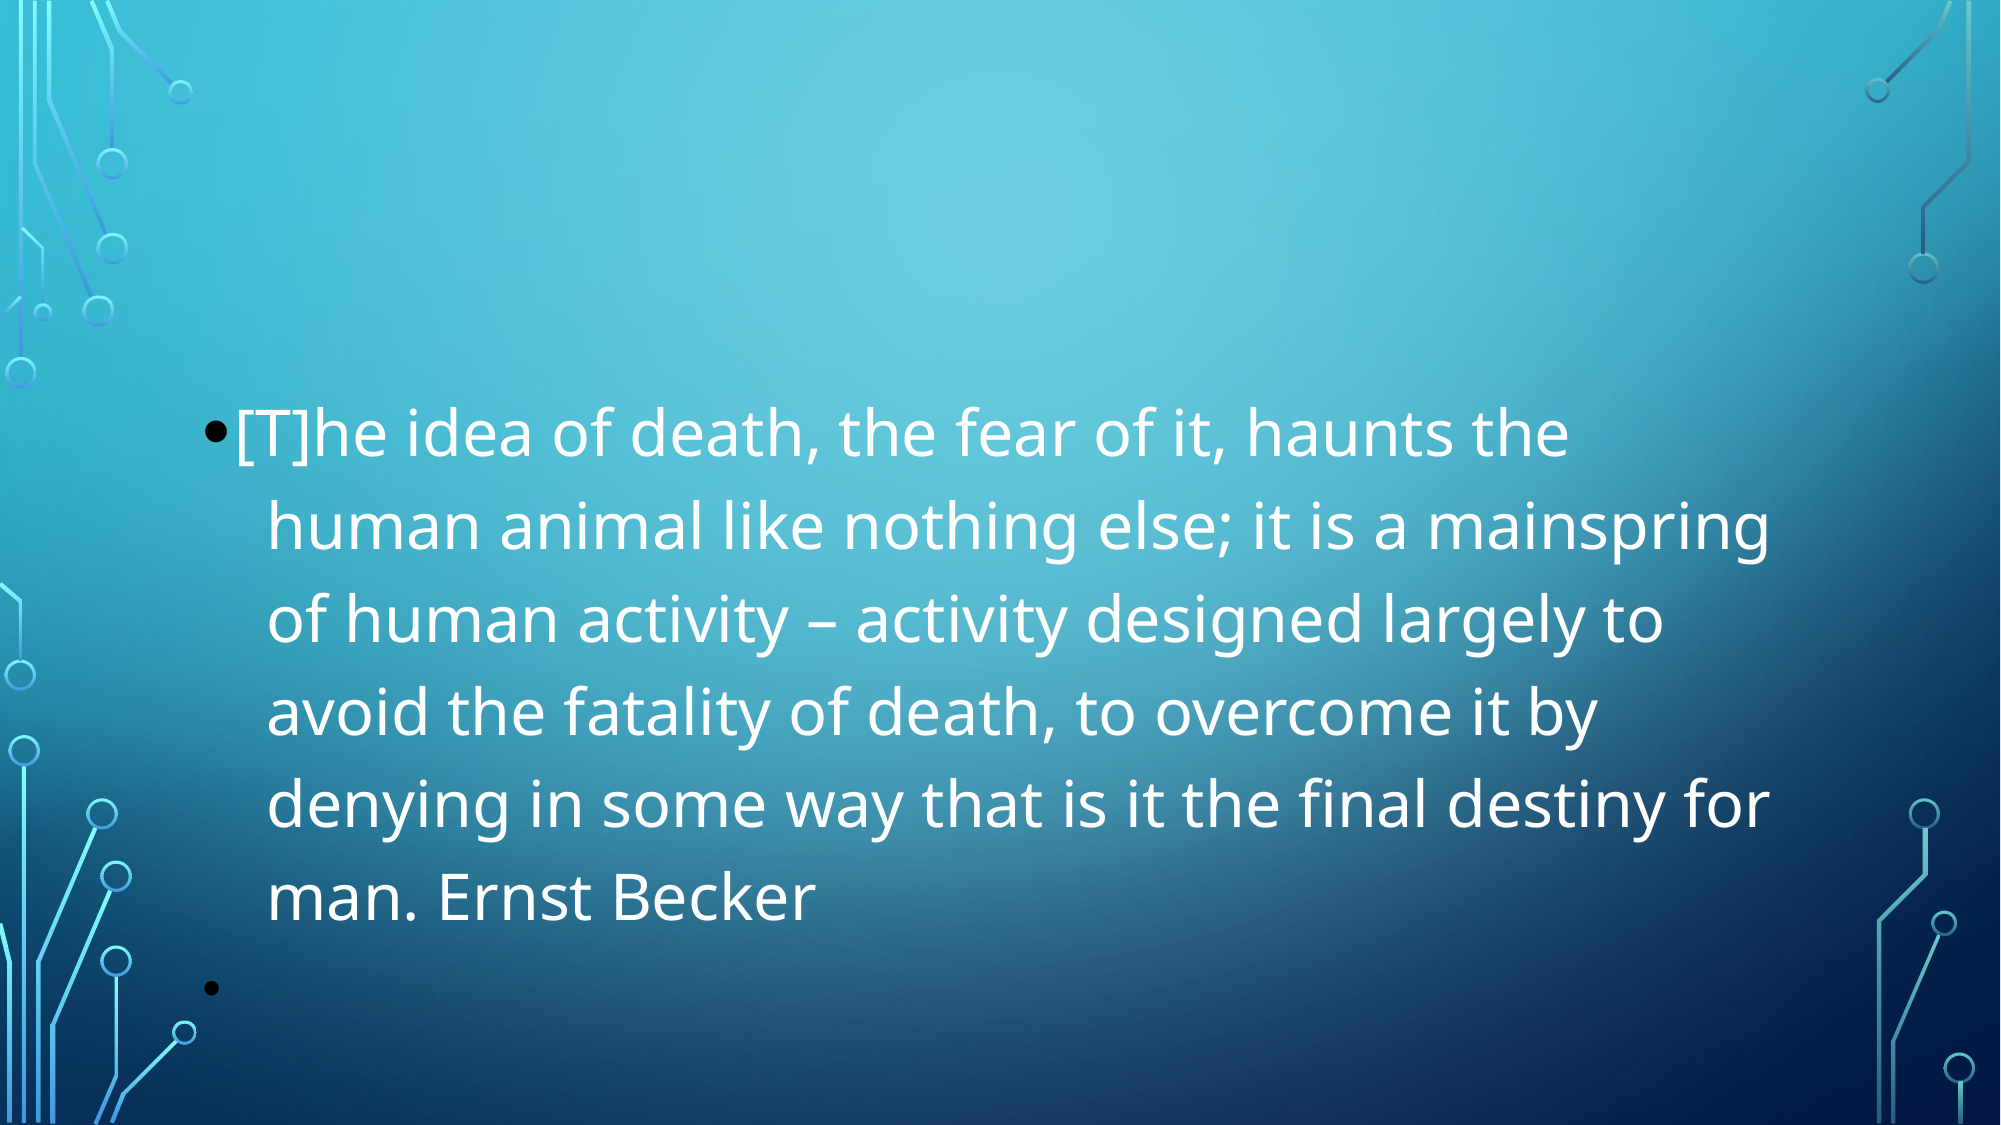

#
[T]he idea of death, the fear of it, haunts the human animal like nothing else; it is a mainspring of human activity – activity designed largely to avoid the fatality of death, to overcome it by denying in some way that is it the final destiny for man. Ernst Becker